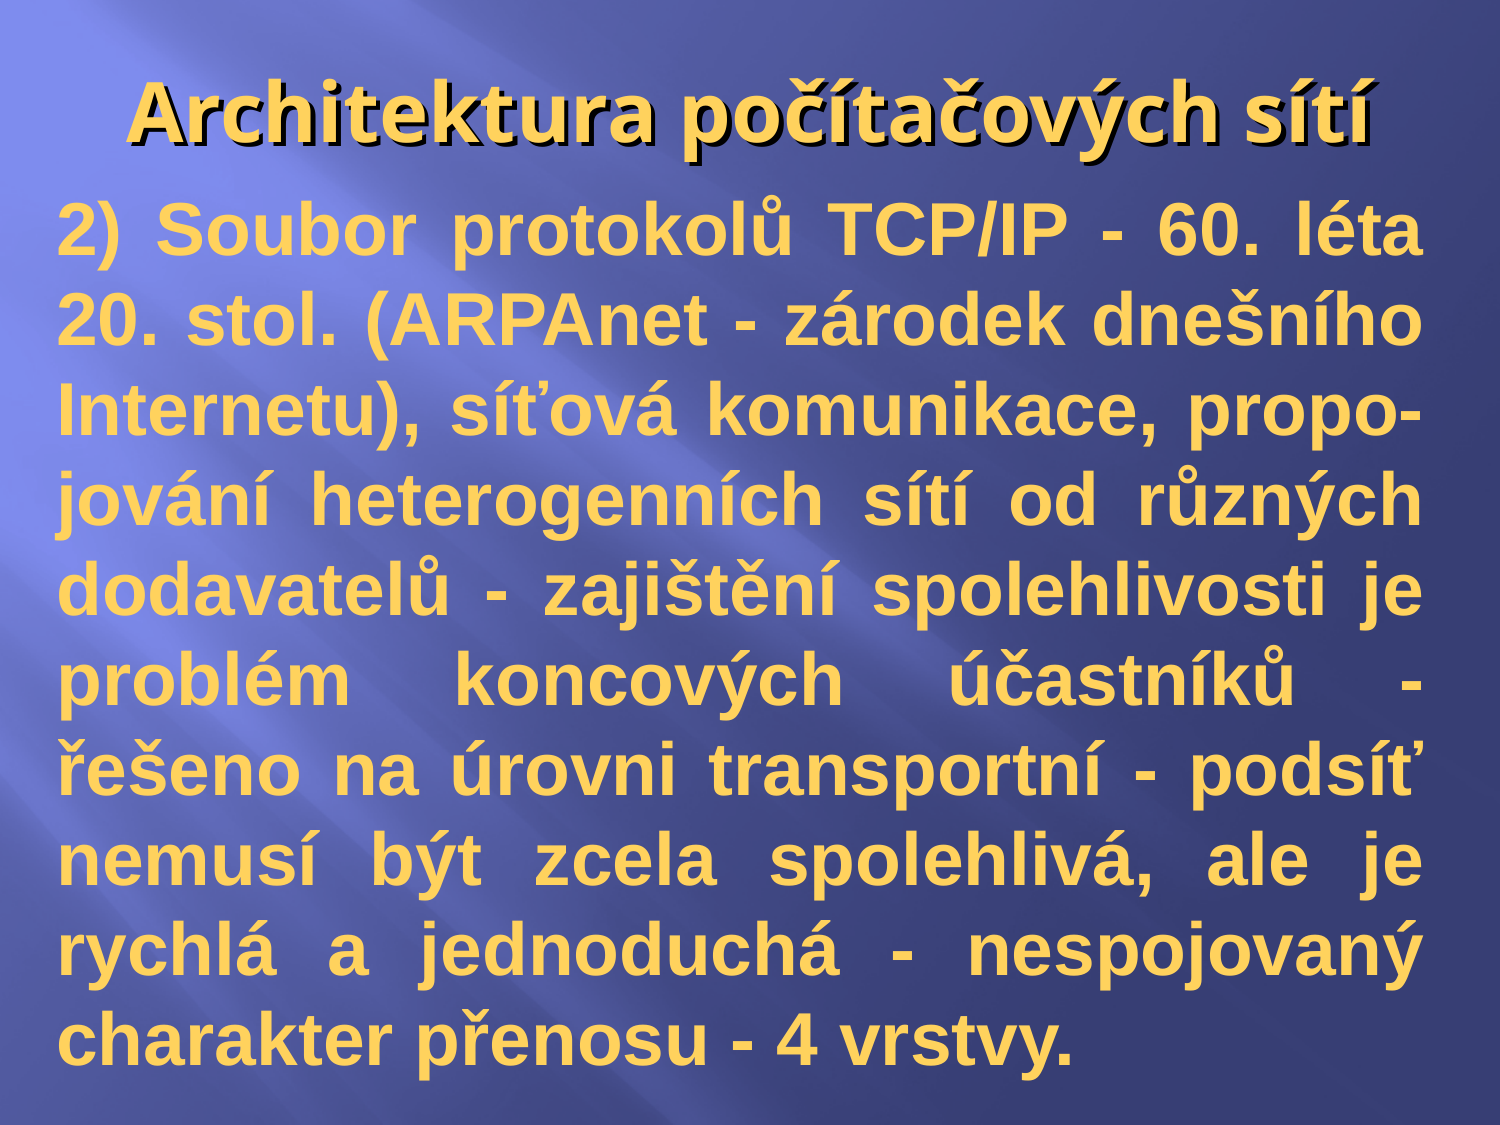

# Architektura počítačových sítí
2) Soubor protokolů TCP/IP - 60. léta 20. stol. (ARPAnet - zárodek dnešního Internetu), síťová komunikace, propo-jování heterogenních sítí od různých dodavatelů - zajištění spolehlivosti je problém koncových účastníků - řešeno na úrovni transportní - podsíť nemusí být zcela spolehlivá, ale je rychlá a jednoduchá - nespojovaný charakter přenosu - 4 vrstvy.